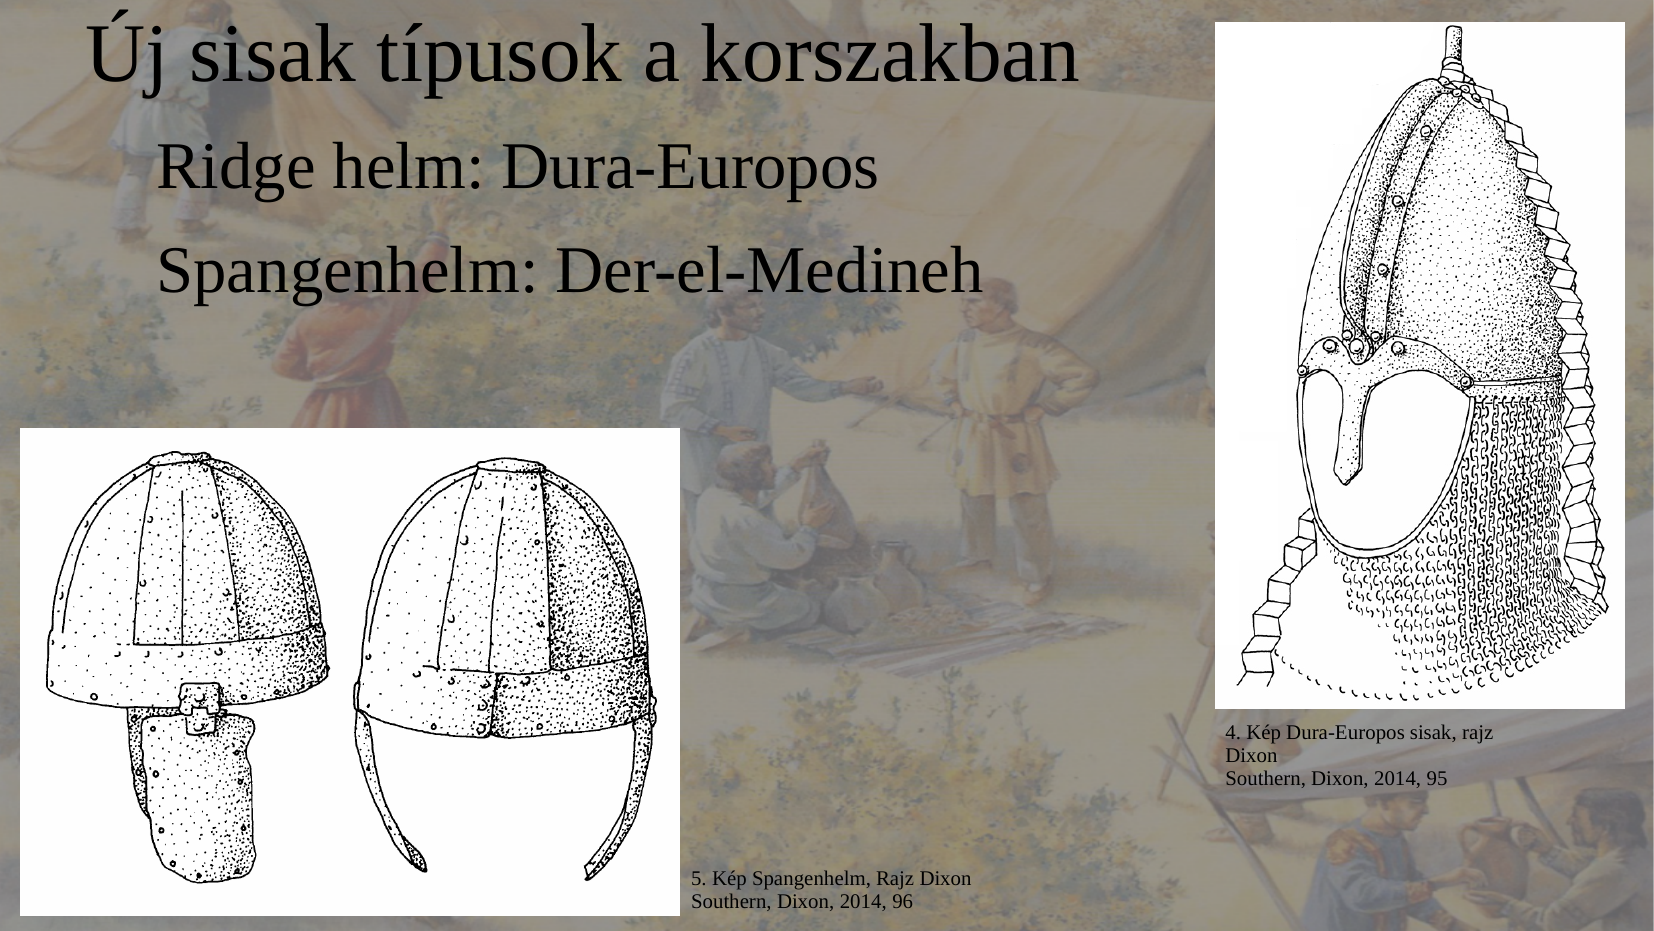

Új sisak típusok a korszakban
Ridge helm: Dura-Europos
Spangenhelm: Der-el-Medineh
4. Kép Dura-Europos sisak, rajz Dixon
Southern, Dixon, 2014, 95
# 5. Kép Spangenhelm, Rajz Dixon
Southern, Dixon, 2014, 96